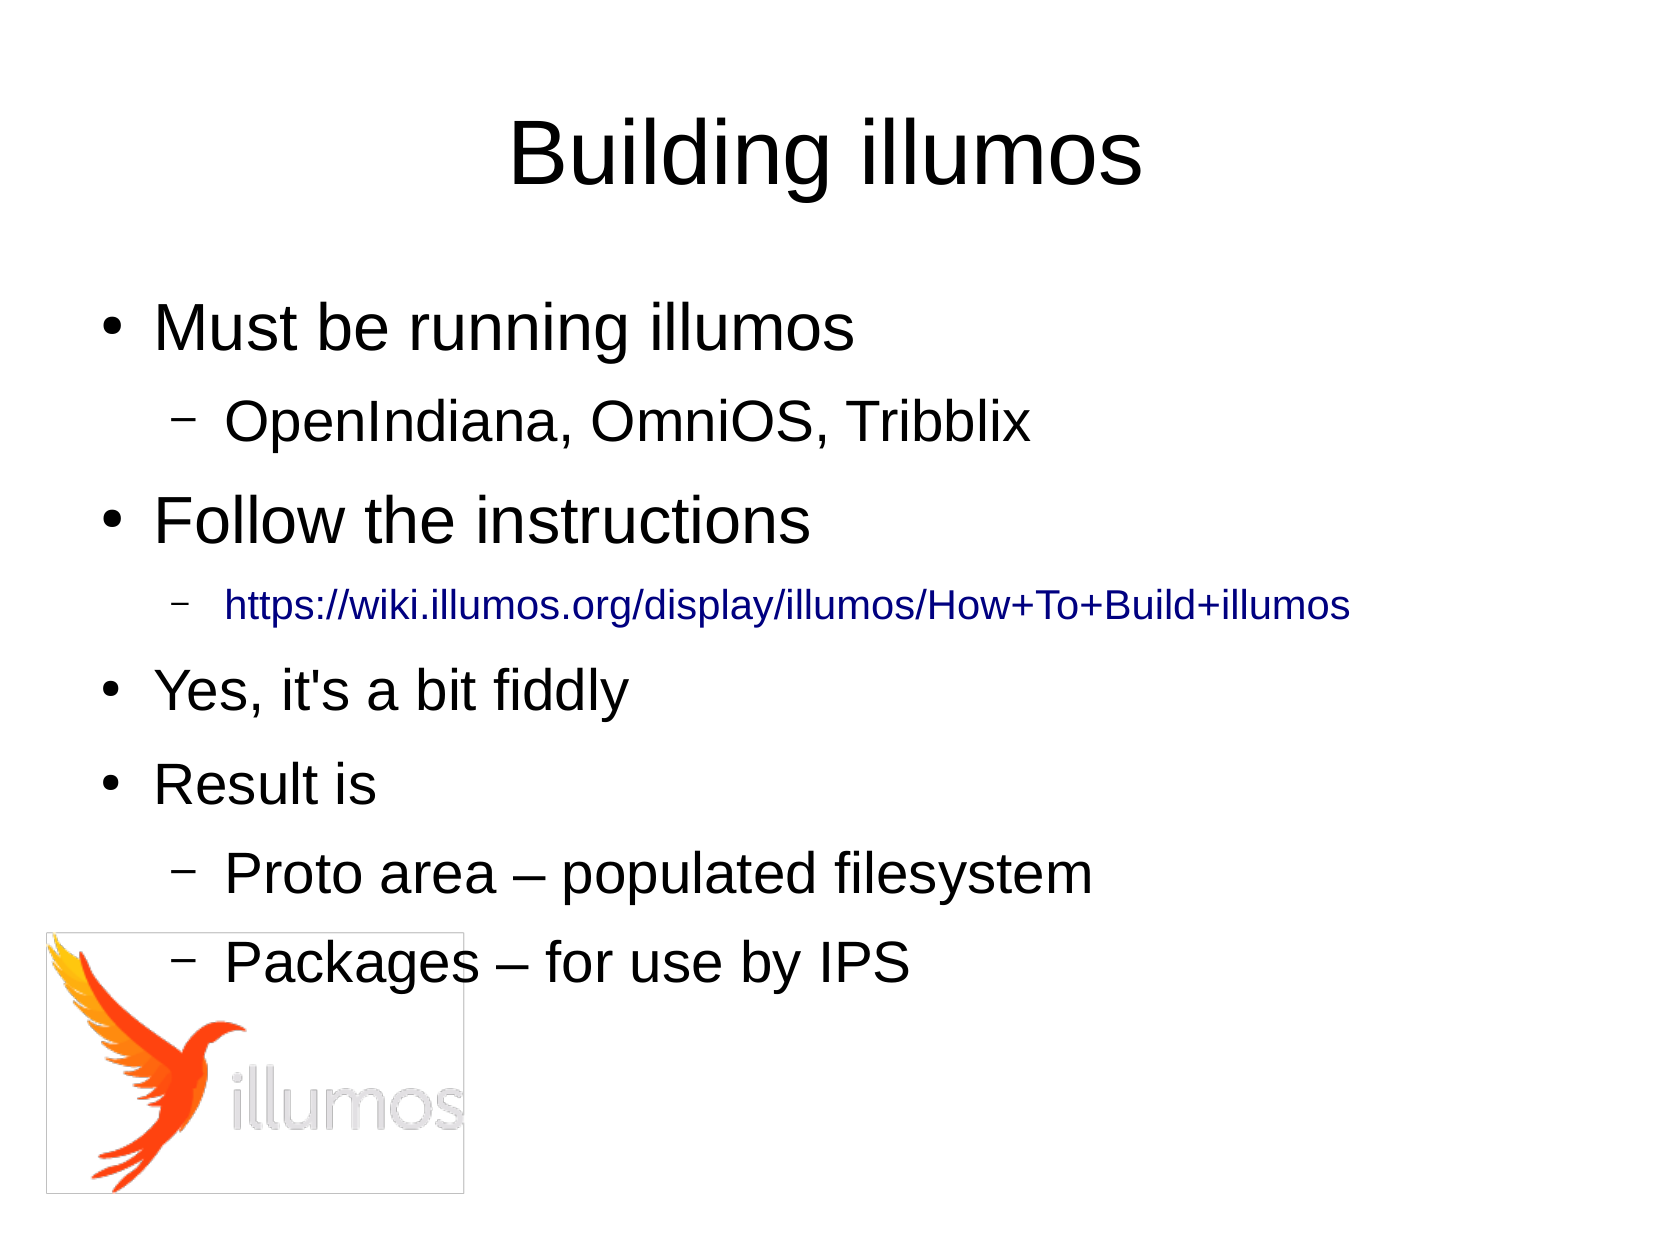

# Building illumos
Must be running illumos
OpenIndiana, OmniOS, Tribblix
Follow the instructions
https://wiki.illumos.org/display/illumos/How+To+Build+illumos
Yes, it's a bit fiddly
Result is
Proto area – populated filesystem
Packages – for use by IPS